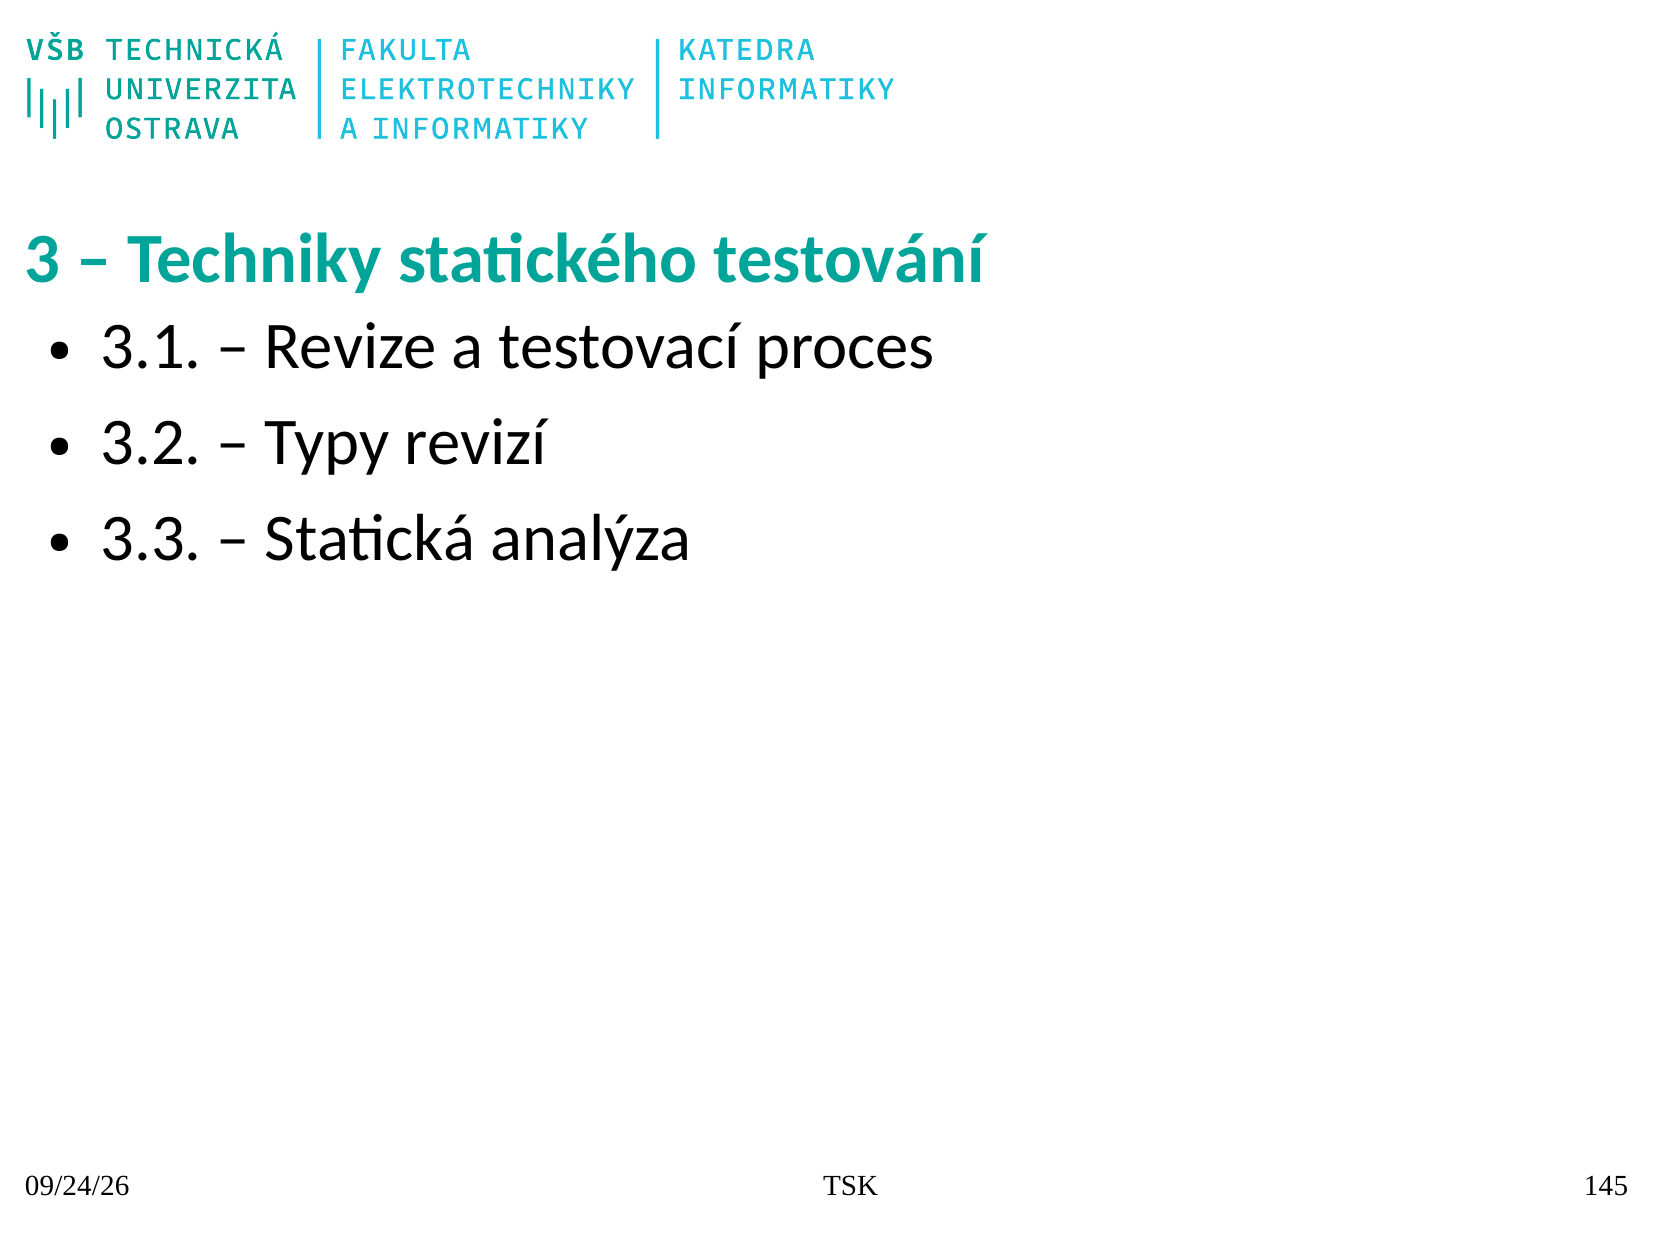

# 3 – Techniky statického testování
3.1. – Revize a testovací proces
3.2. – Typy revizí
3.3. – Statická analýza
TSK
145